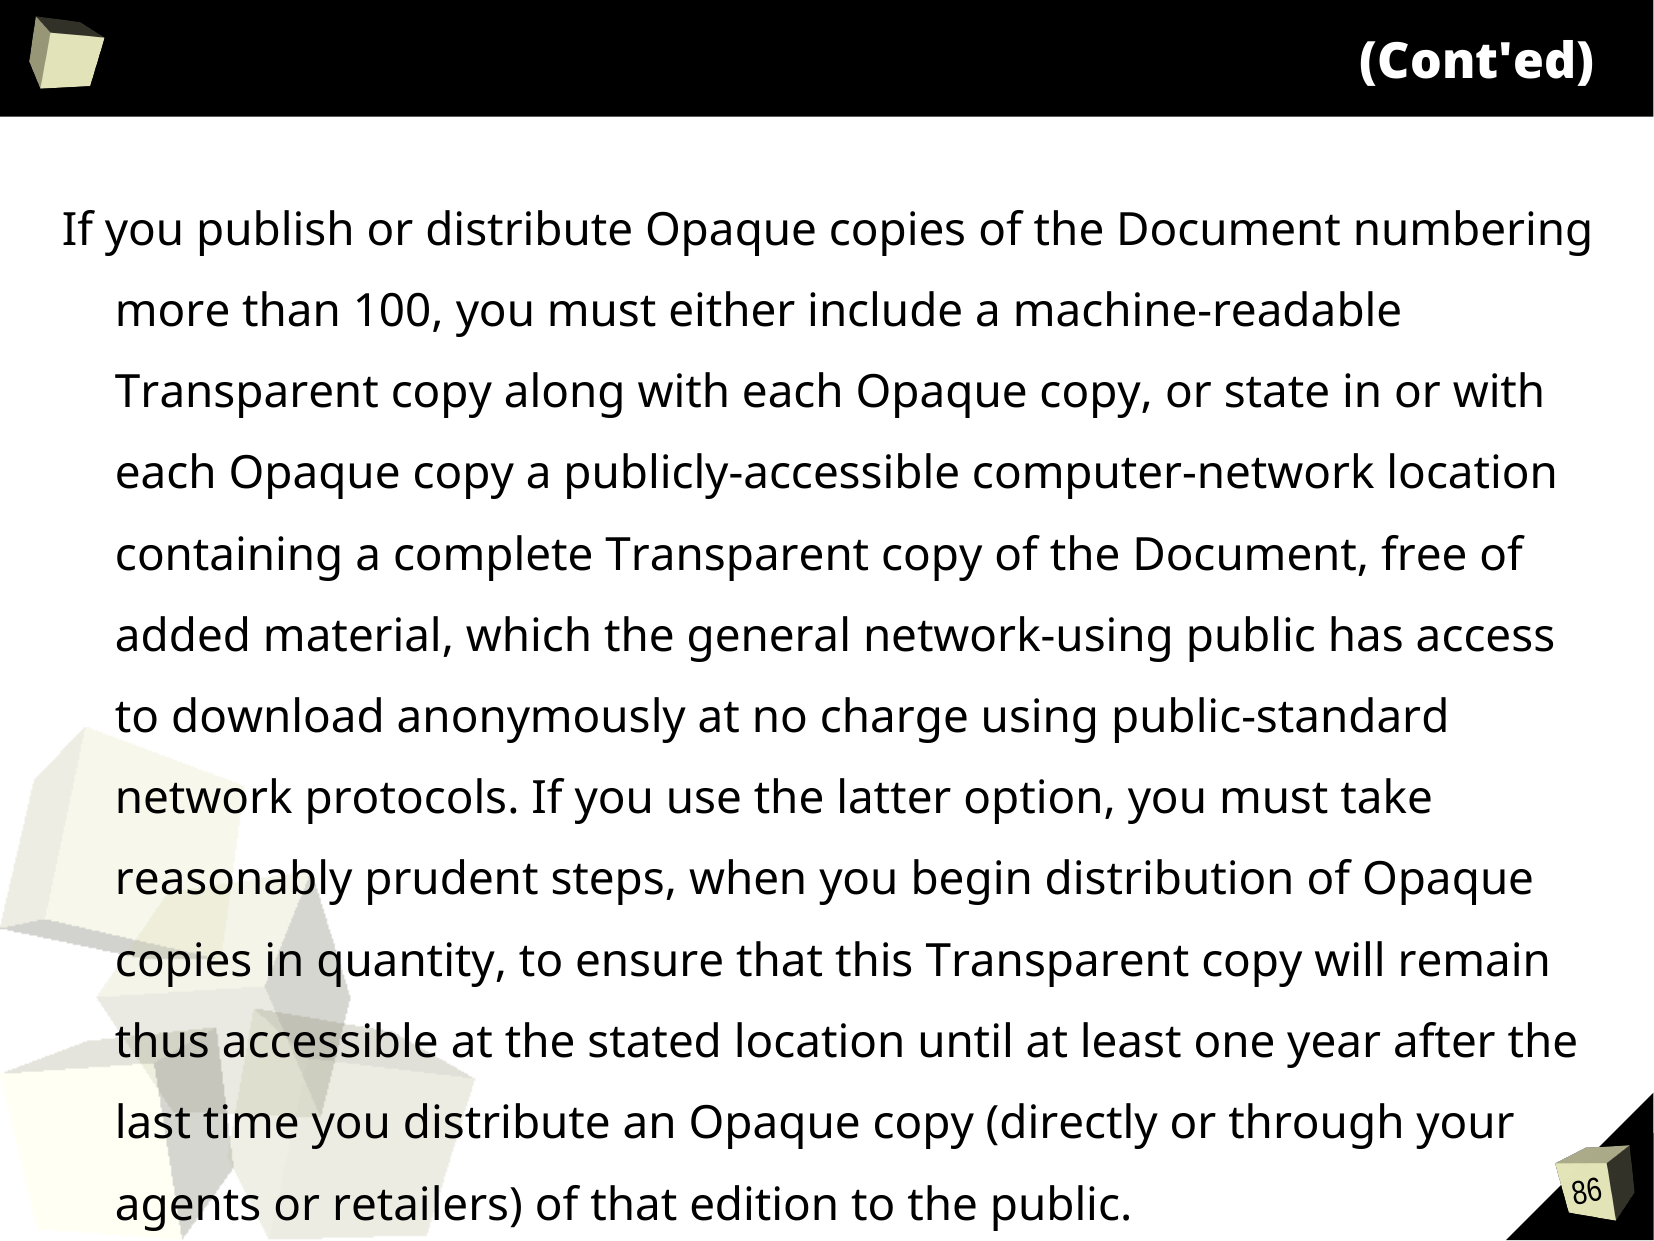

# (Cont'ed)
If you publish or distribute Opaque copies of the Document numbering more than 100, you must either include a machine-readable Transparent copy along with each Opaque copy, or state in or with each Opaque copy a publicly-accessible computer-network location containing a complete Transparent copy of the Document, free of added material, which the general network-using public has access to download anonymously at no charge using public-standard network protocols. If you use the latter option, you must take reasonably prudent steps, when you begin distribution of Opaque copies in quantity, to ensure that this Transparent copy will remain thus accessible at the stated location until at least one year after the last time you distribute an Opaque copy (directly or through your agents or retailers) of that edition to the public.
It is requested, but not required, that you contact the authors of the Document well before redistributing any large number of copies, to give them a chance to provide you with an updated version of the Document.